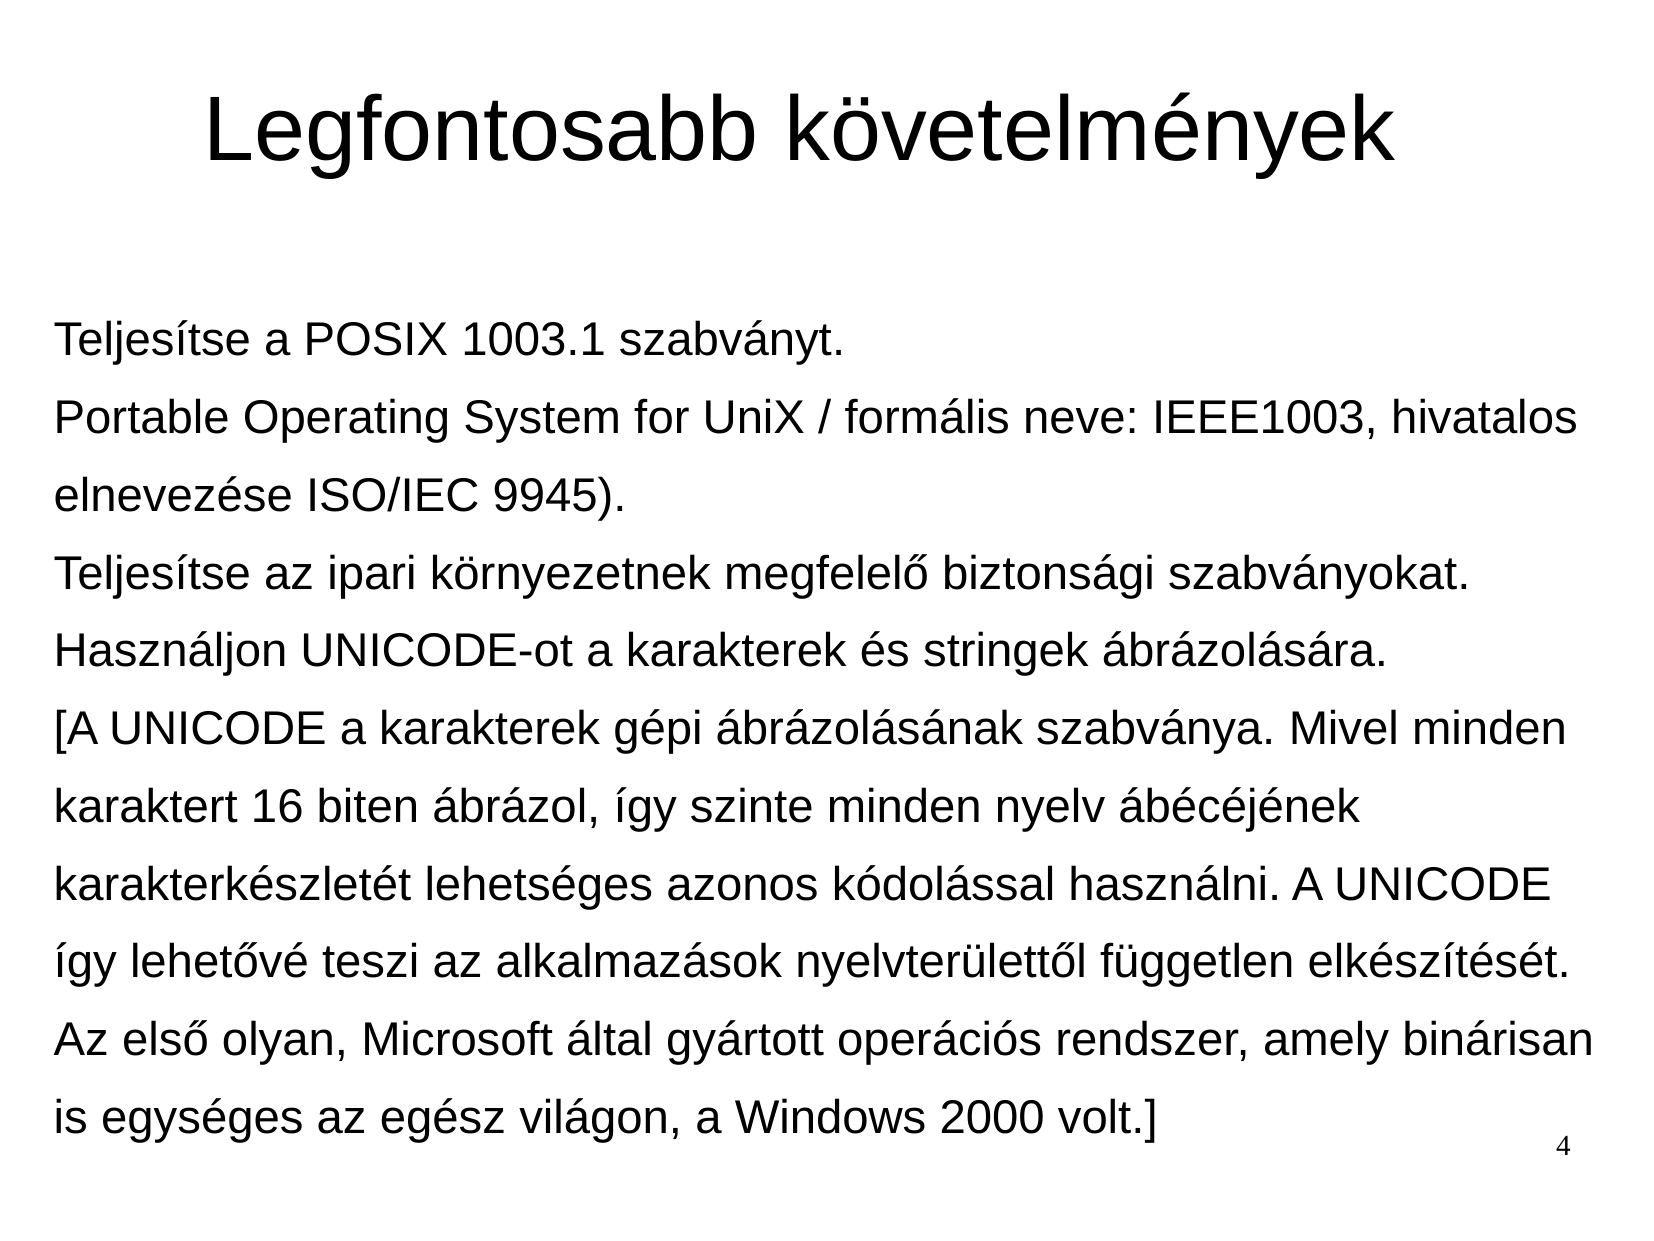

# Legfontosabb követelmények
Teljesítse a POSIX 1003.1 szabványt.
Portable Operating System for UniX / formális neve: IEEE1003, hivatalos
elnevezése ISO/IEC 9945).
Teljesítse az ipari környezetnek megfelelő biztonsági szabványokat.
Használjon UNICODE-ot a karakterek és stringek ábrázolására.
[A UNICODE a karakterek gépi ábrázolásának szabványa. Mivel minden
karaktert 16 biten ábrázol, így szinte minden nyelv ábécéjének
karakterkészletét lehetséges azonos kódolással használni. A UNICODE
így lehetővé teszi az alkalmazások nyelvterülettől független elkészítését.
Az első olyan, Microsoft által gyártott operációs rendszer, amely binárisan
is egységes az egész világon, a Windows 2000 volt.]
4